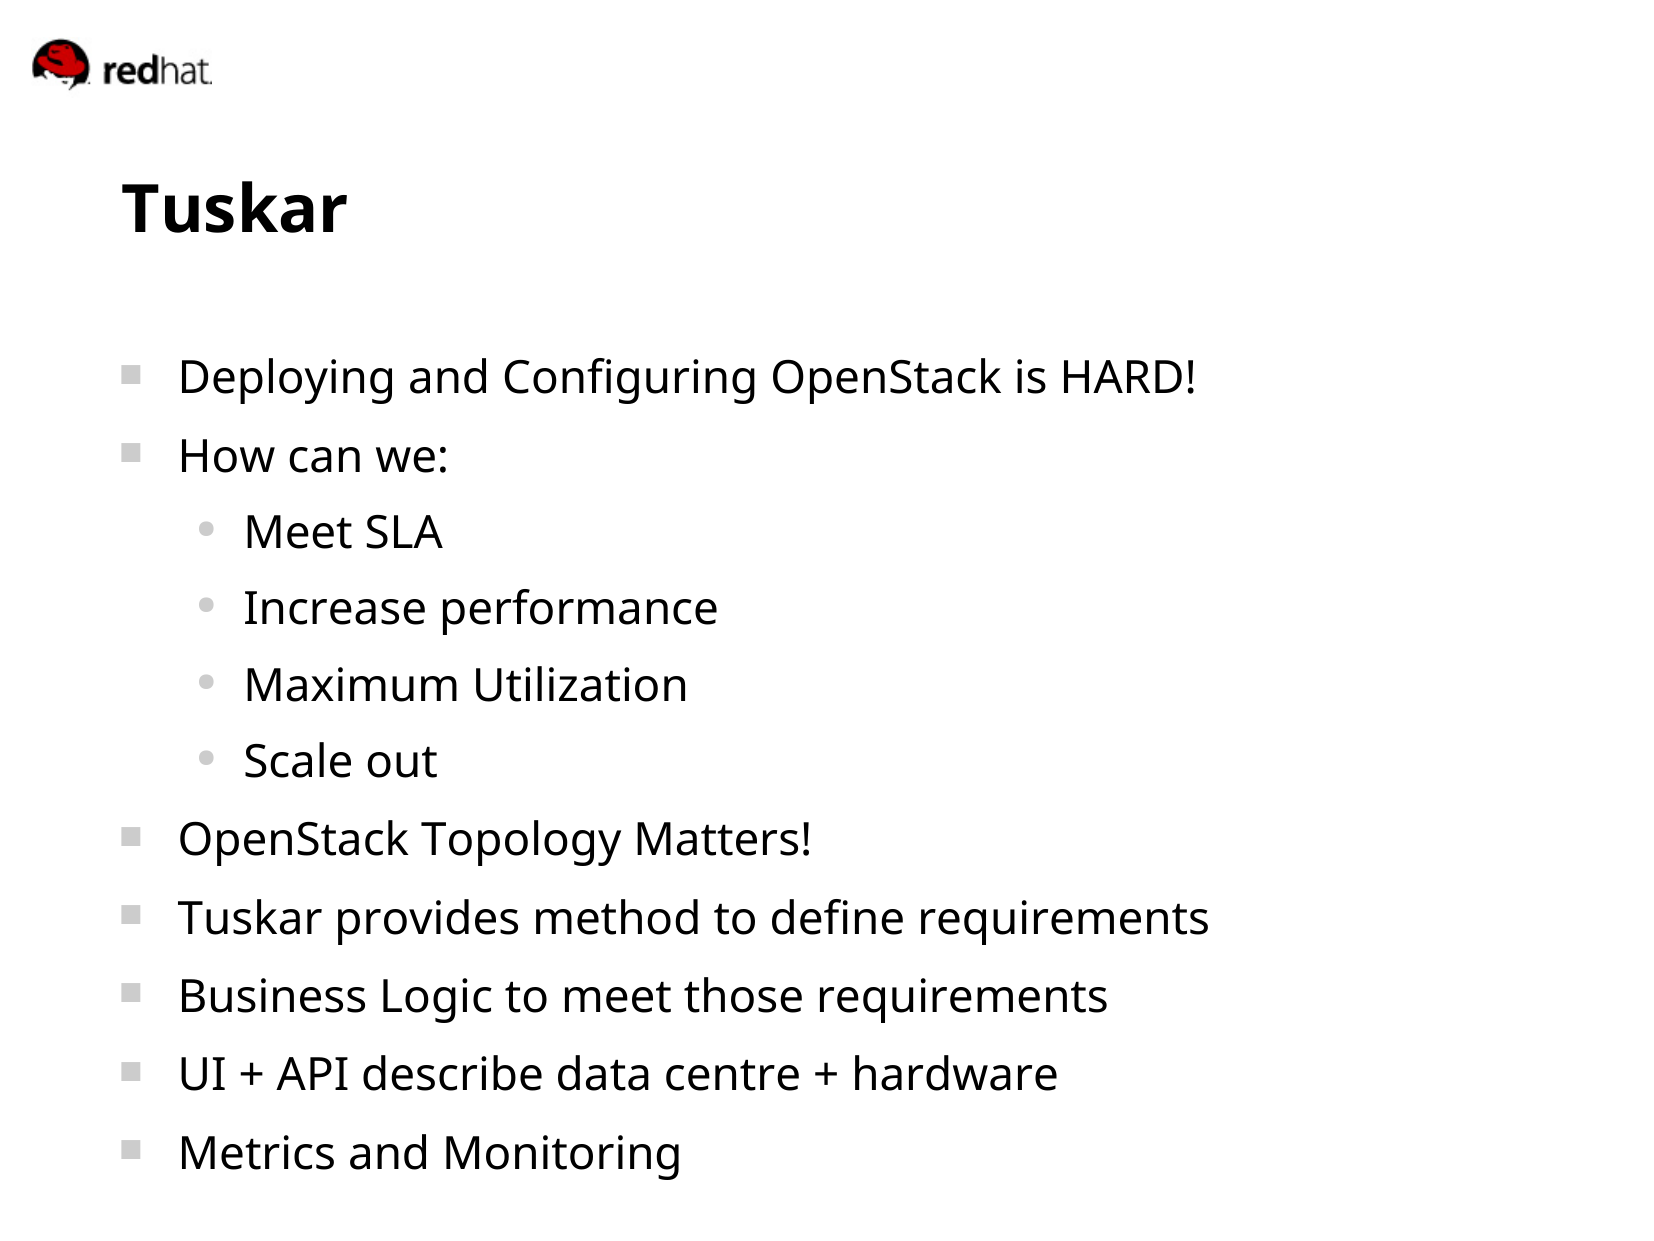

# Tuskar
Deploying and Configuring OpenStack is HARD!
How can we:
Meet SLA
Increase performance
Maximum Utilization
Scale out
OpenStack Topology Matters!
Tuskar provides method to define requirements
Business Logic to meet those requirements
UI + API describe data centre + hardware
Metrics and Monitoring